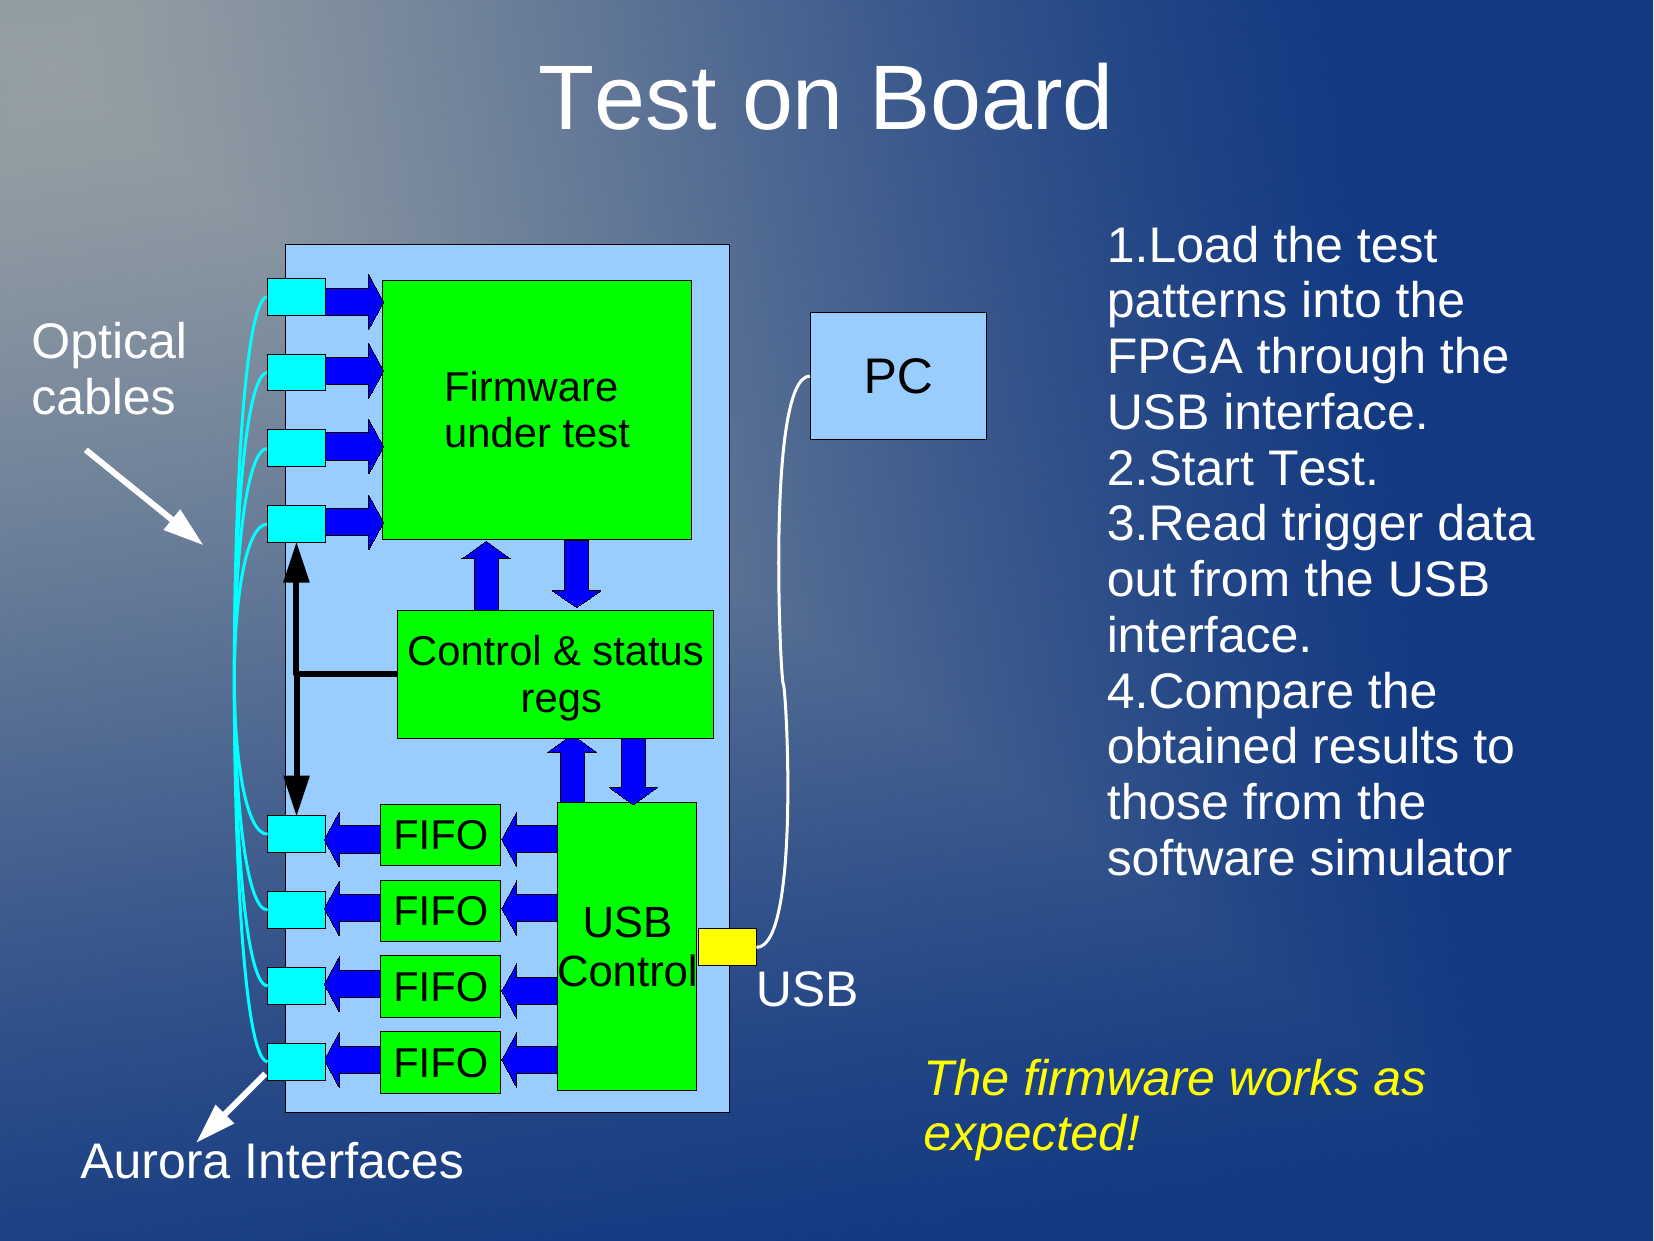

# Test on Board
Load the test patterns into the FPGA through the USB interface.
Start Test.
Read trigger data out from the USB interface.
Compare the obtained results to those from the software simulator
Firmware
under test
Optical
cables
PC
Control & status
 regs
USB
Control
FIFO
FIFO
USB
FIFO
FIFO
The firmware works as expected!
Aurora Interfaces